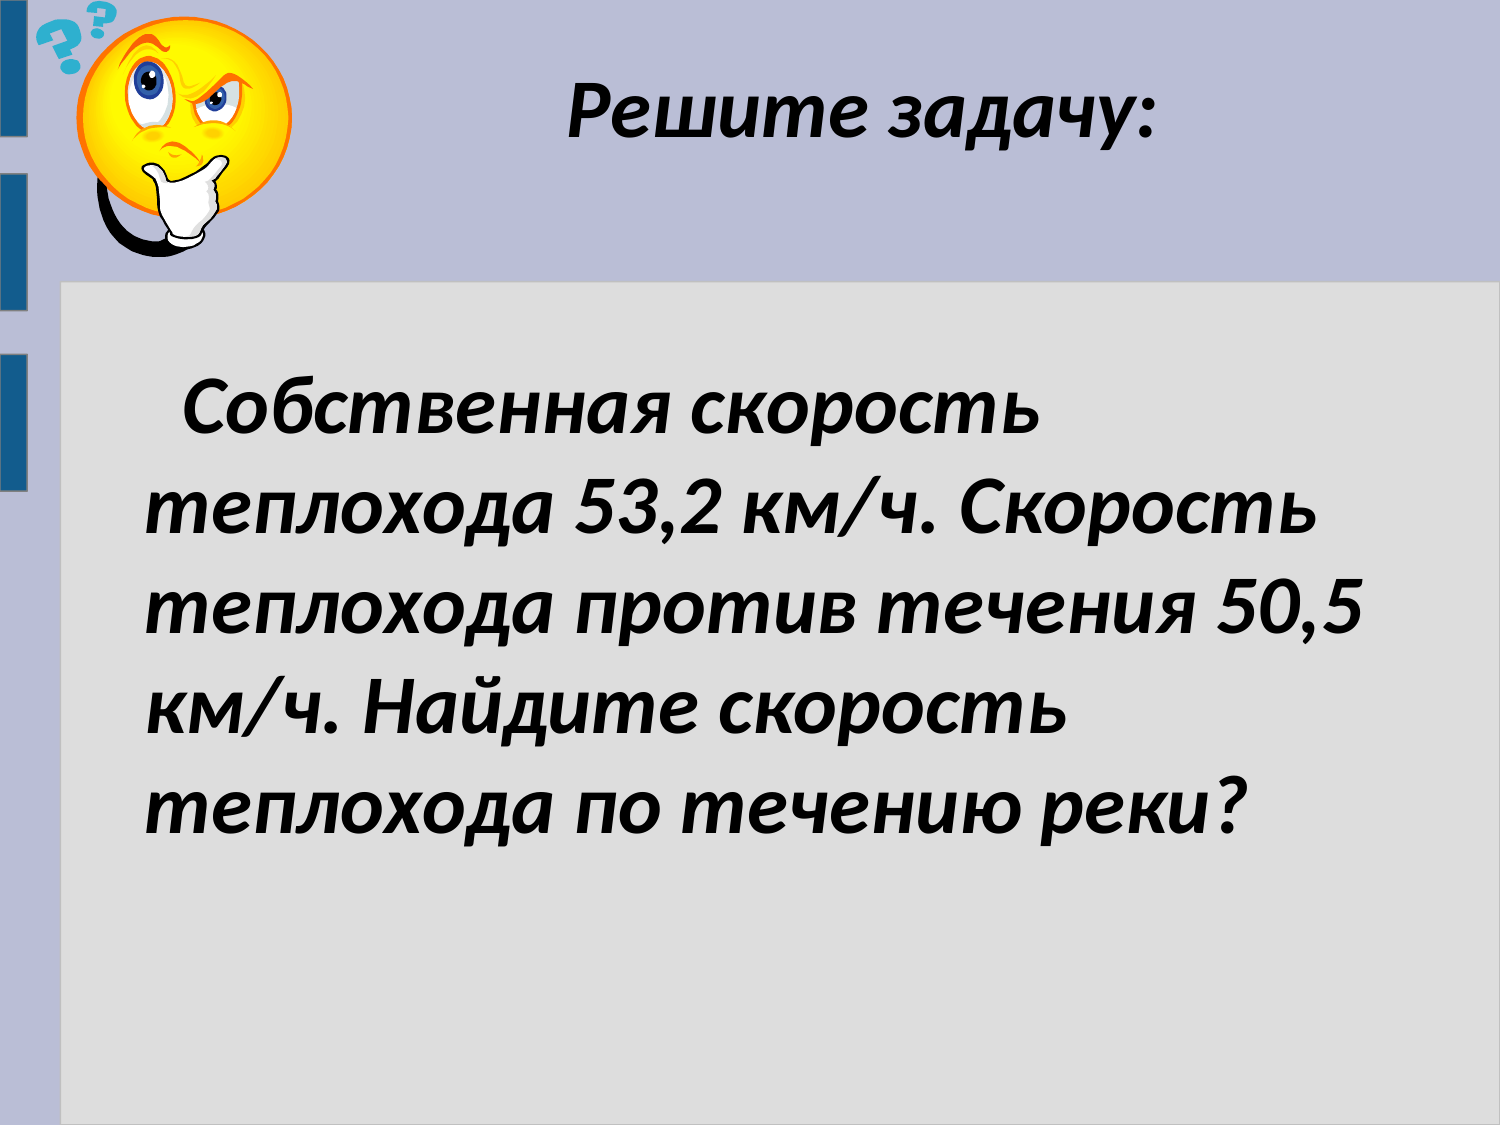

Решите задачу:
 Собственная скорость теплохода 53,2 км/ч. Скорость теплохода против течения 50,5 км/ч. Найдите скорость теплохода по течению реки?